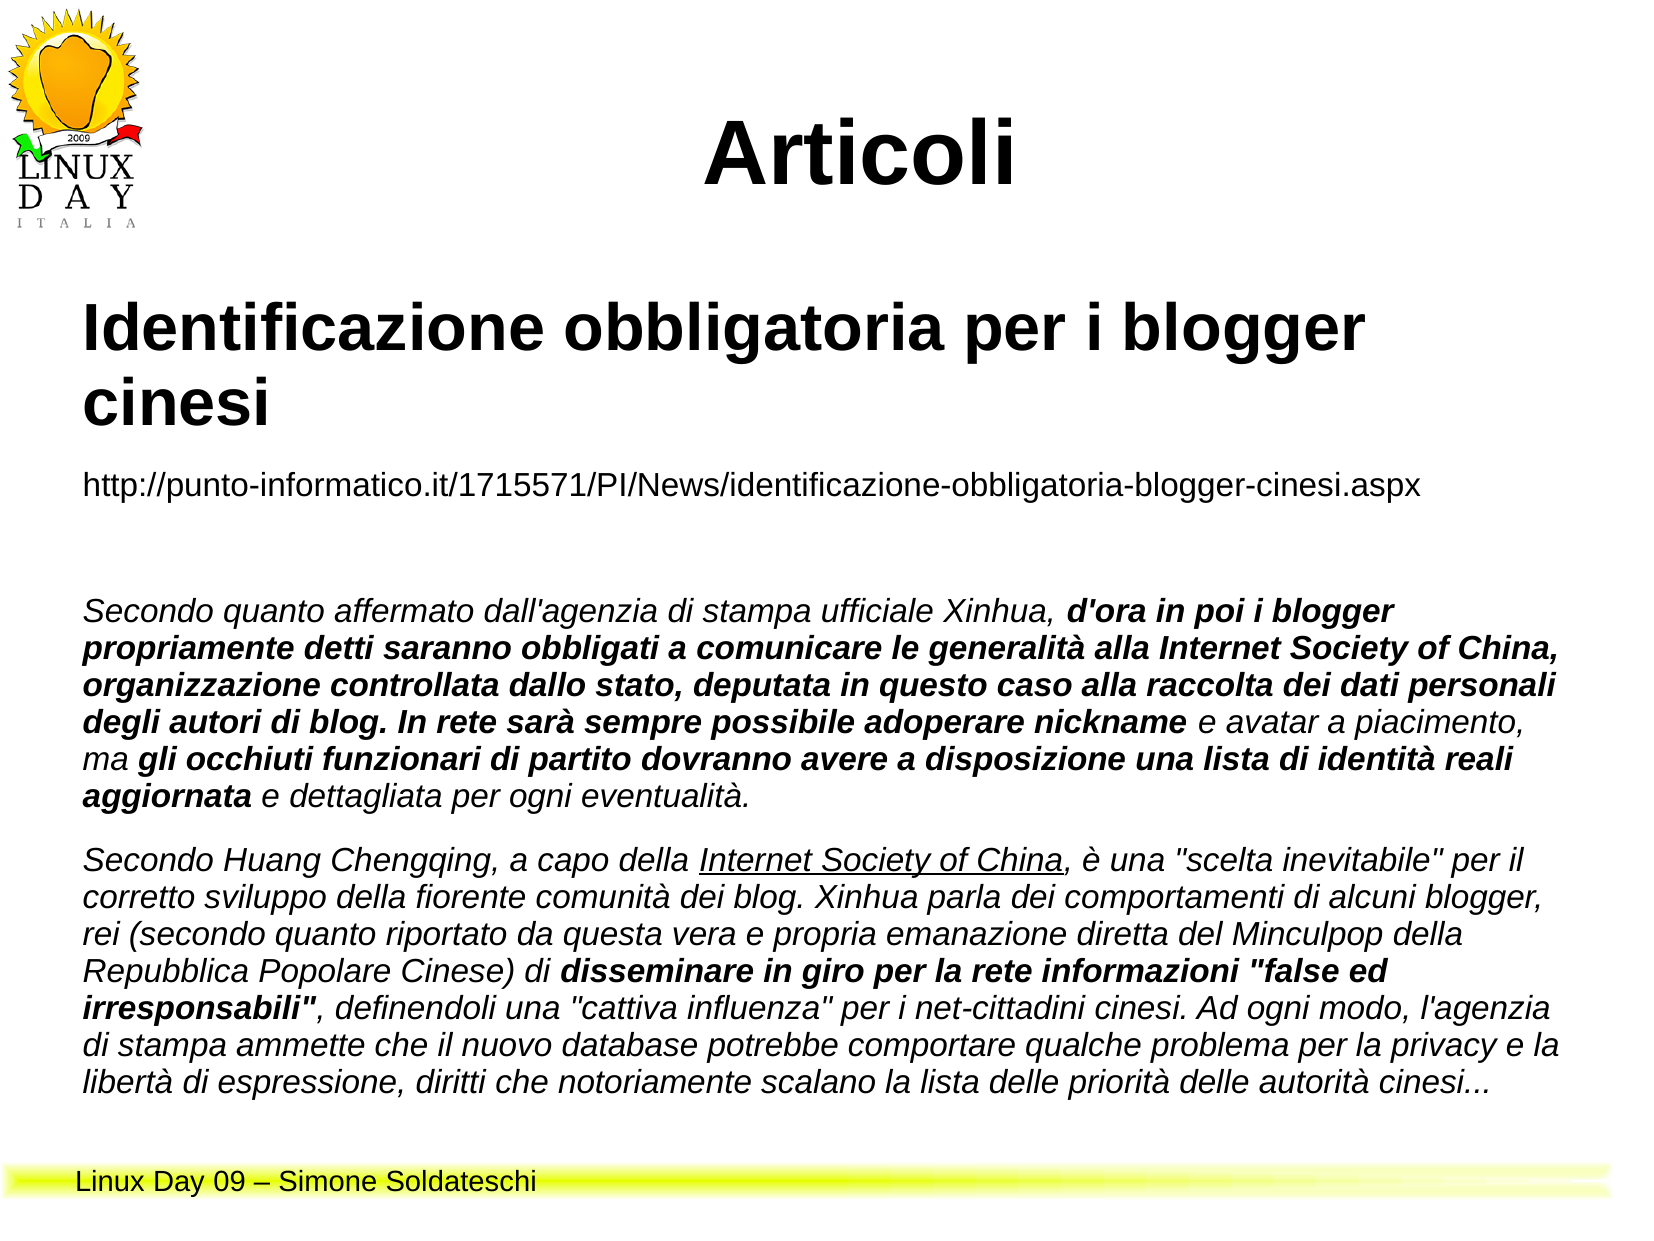

# Articoli
Identificazione obbligatoria per i blogger cinesi
http://punto-informatico.it/1715571/PI/News/identificazione-obbligatoria-blogger-cinesi.aspx
Secondo quanto affermato dall'agenzia di stampa ufficiale Xinhua, d'ora in poi i blogger propriamente detti saranno obbligati a comunicare le generalità alla Internet Society of China, organizzazione controllata dallo stato, deputata in questo caso alla raccolta dei dati personali degli autori di blog. In rete sarà sempre possibile adoperare nickname e avatar a piacimento, ma gli occhiuti funzionari di partito dovranno avere a disposizione una lista di identità reali aggiornata e dettagliata per ogni eventualità.
Secondo Huang Chengqing, a capo della Internet Society of China, è una "scelta inevitabile" per il corretto sviluppo della fiorente comunità dei blog. Xinhua parla dei comportamenti di alcuni blogger, rei (secondo quanto riportato da questa vera e propria emanazione diretta del Minculpop della Repubblica Popolare Cinese) di disseminare in giro per la rete informazioni "false ed irresponsabili", definendoli una "cattiva influenza" per i net-cittadini cinesi. Ad ogni modo, l'agenzia di stampa ammette che il nuovo database potrebbe comportare qualche problema per la privacy e la libertà di espressione, diritti che notoriamente scalano la lista delle priorità delle autorità cinesi...